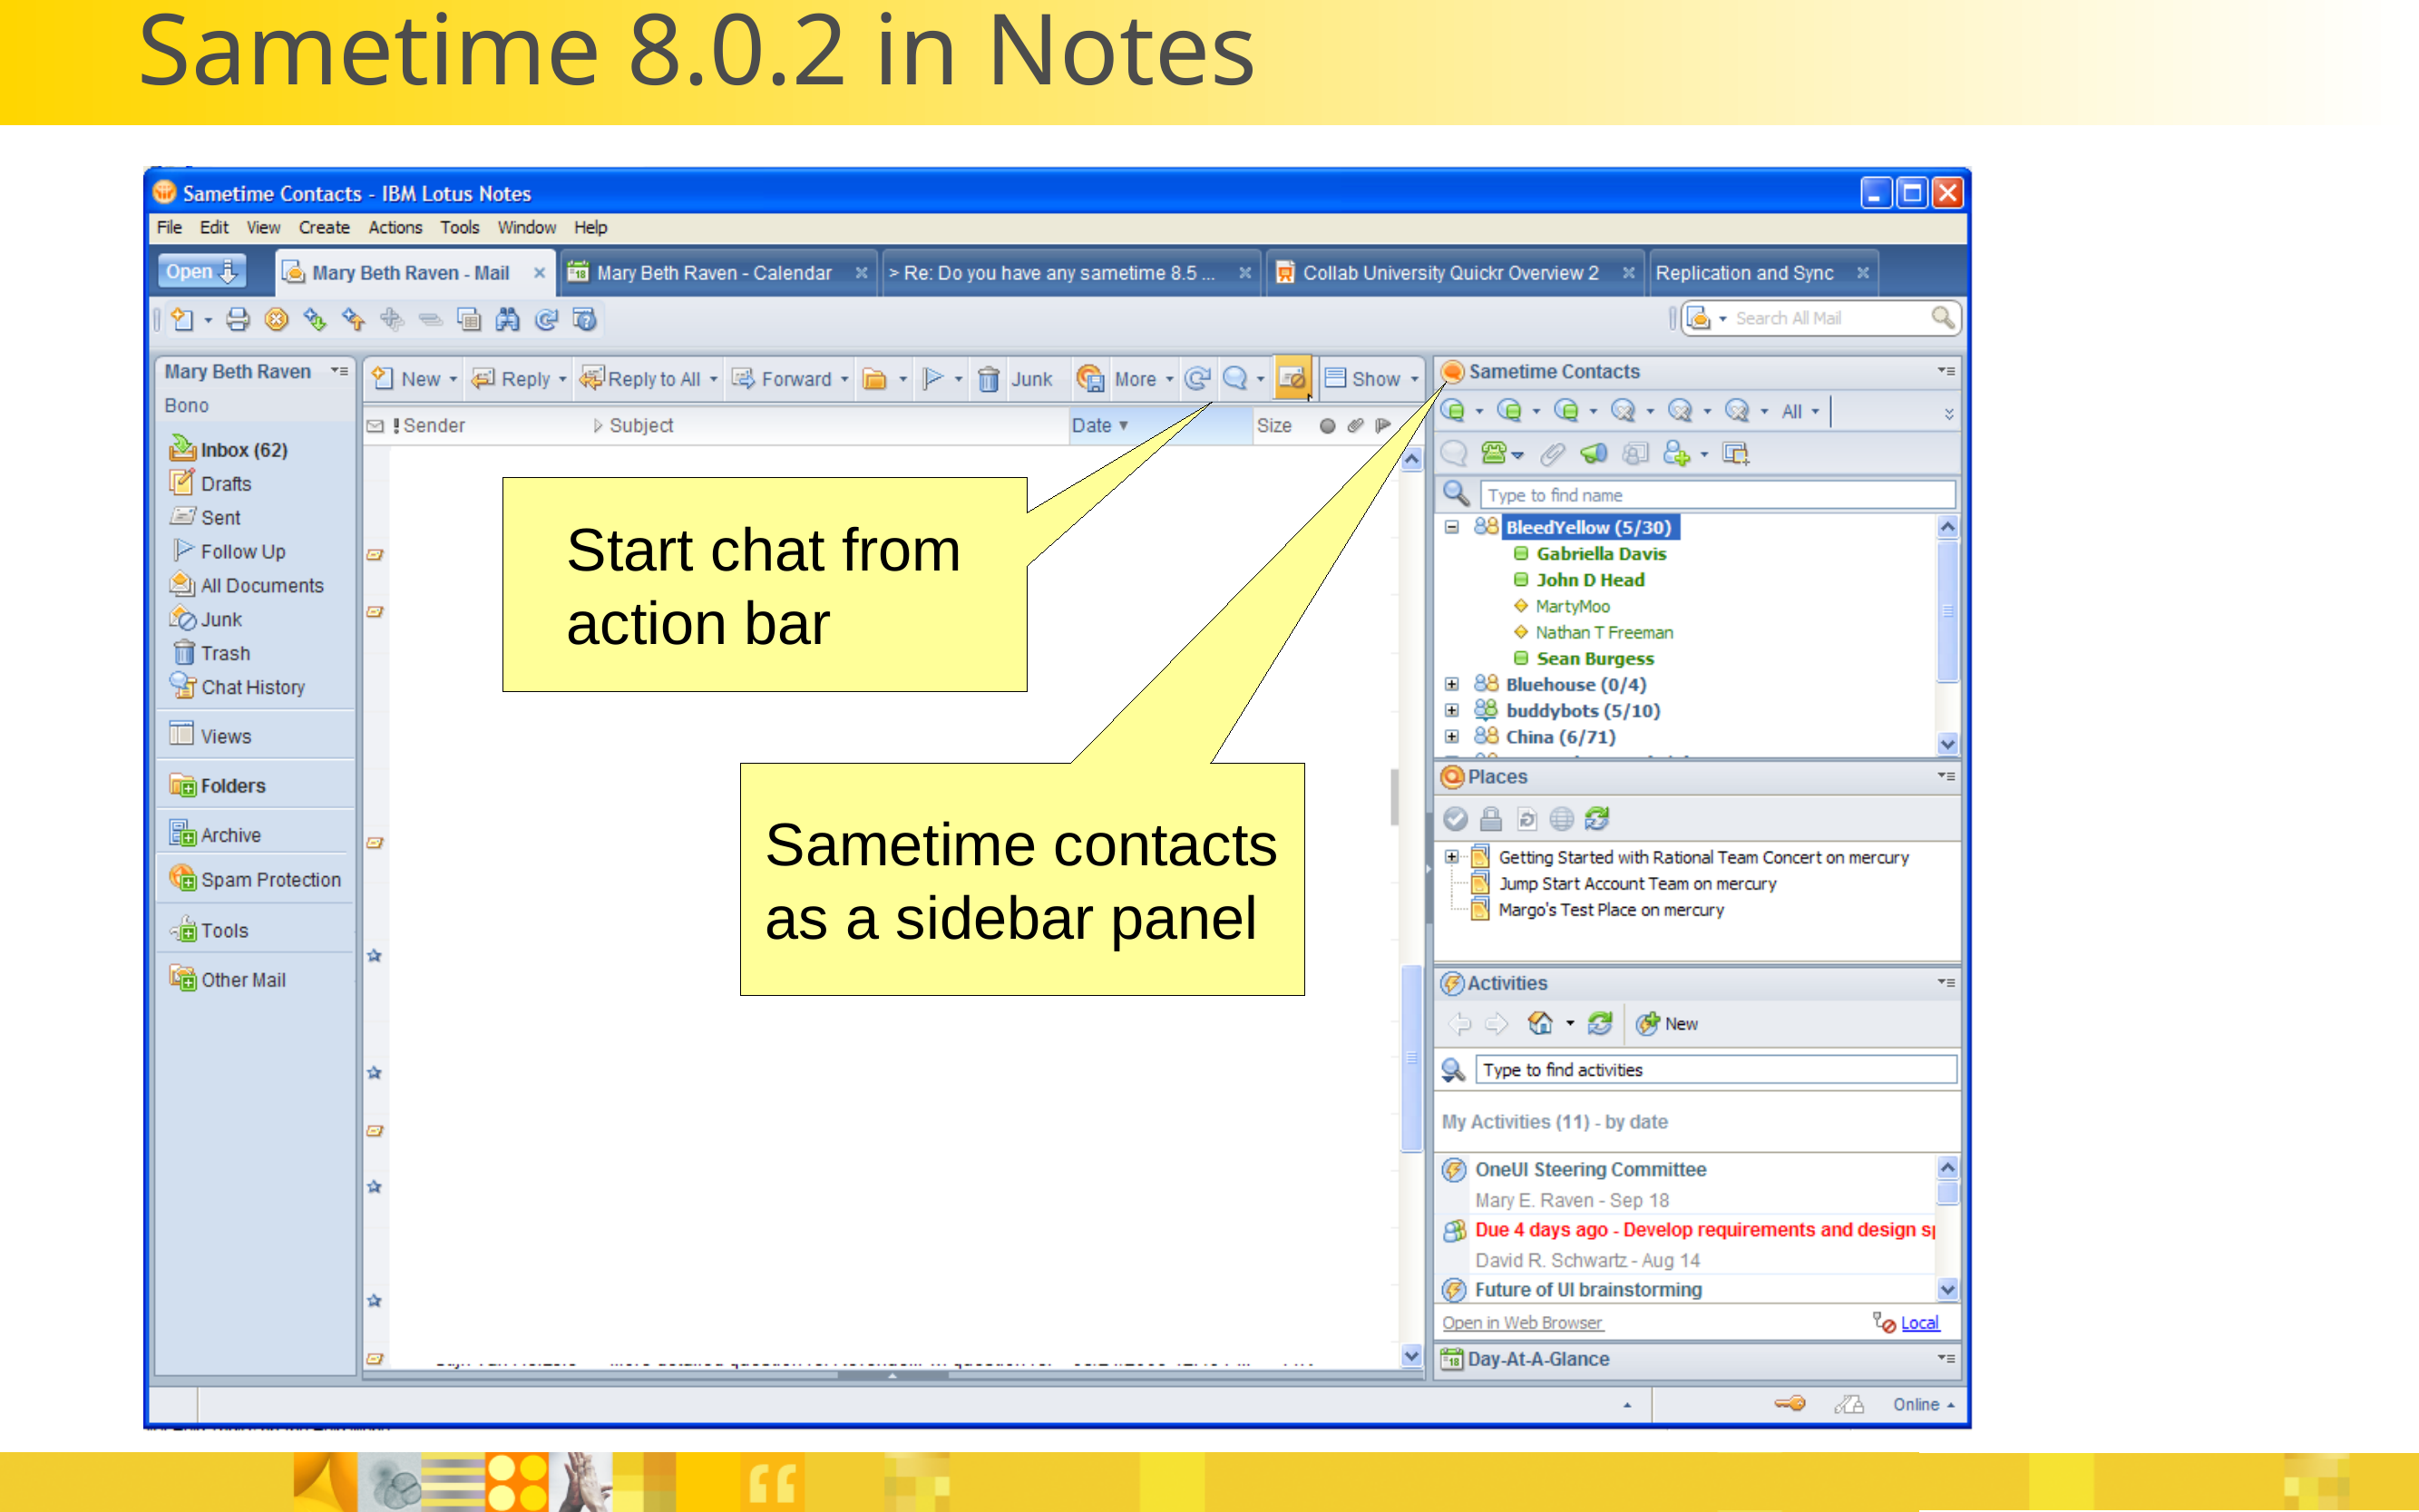

# Sametime 8.0.2 in Notes
Start chat from action bar
Sametime contacts as a sidebar panel